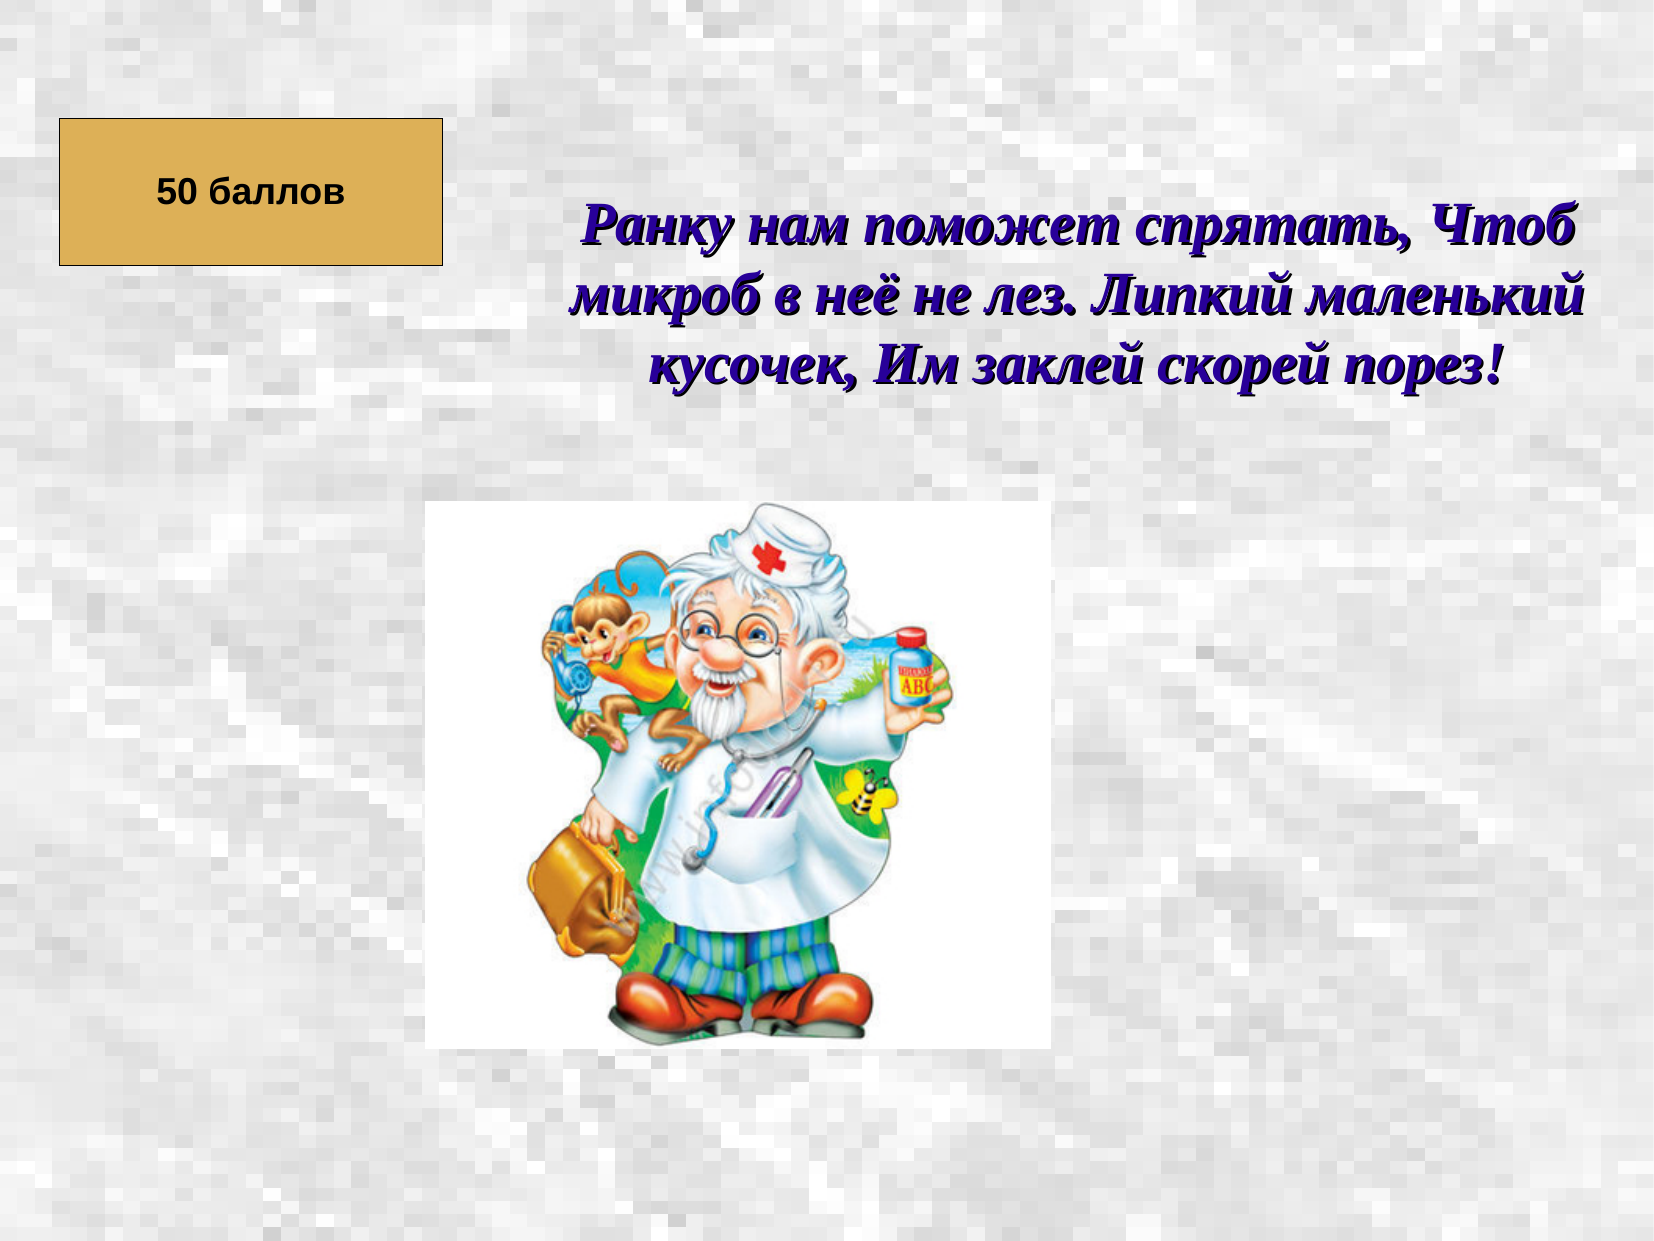

50 баллов
# Ранку нам поможет спрятать, Чтоб микроб в неё не лез. Липкий маленький кусочек, Им заклей скорей порез!